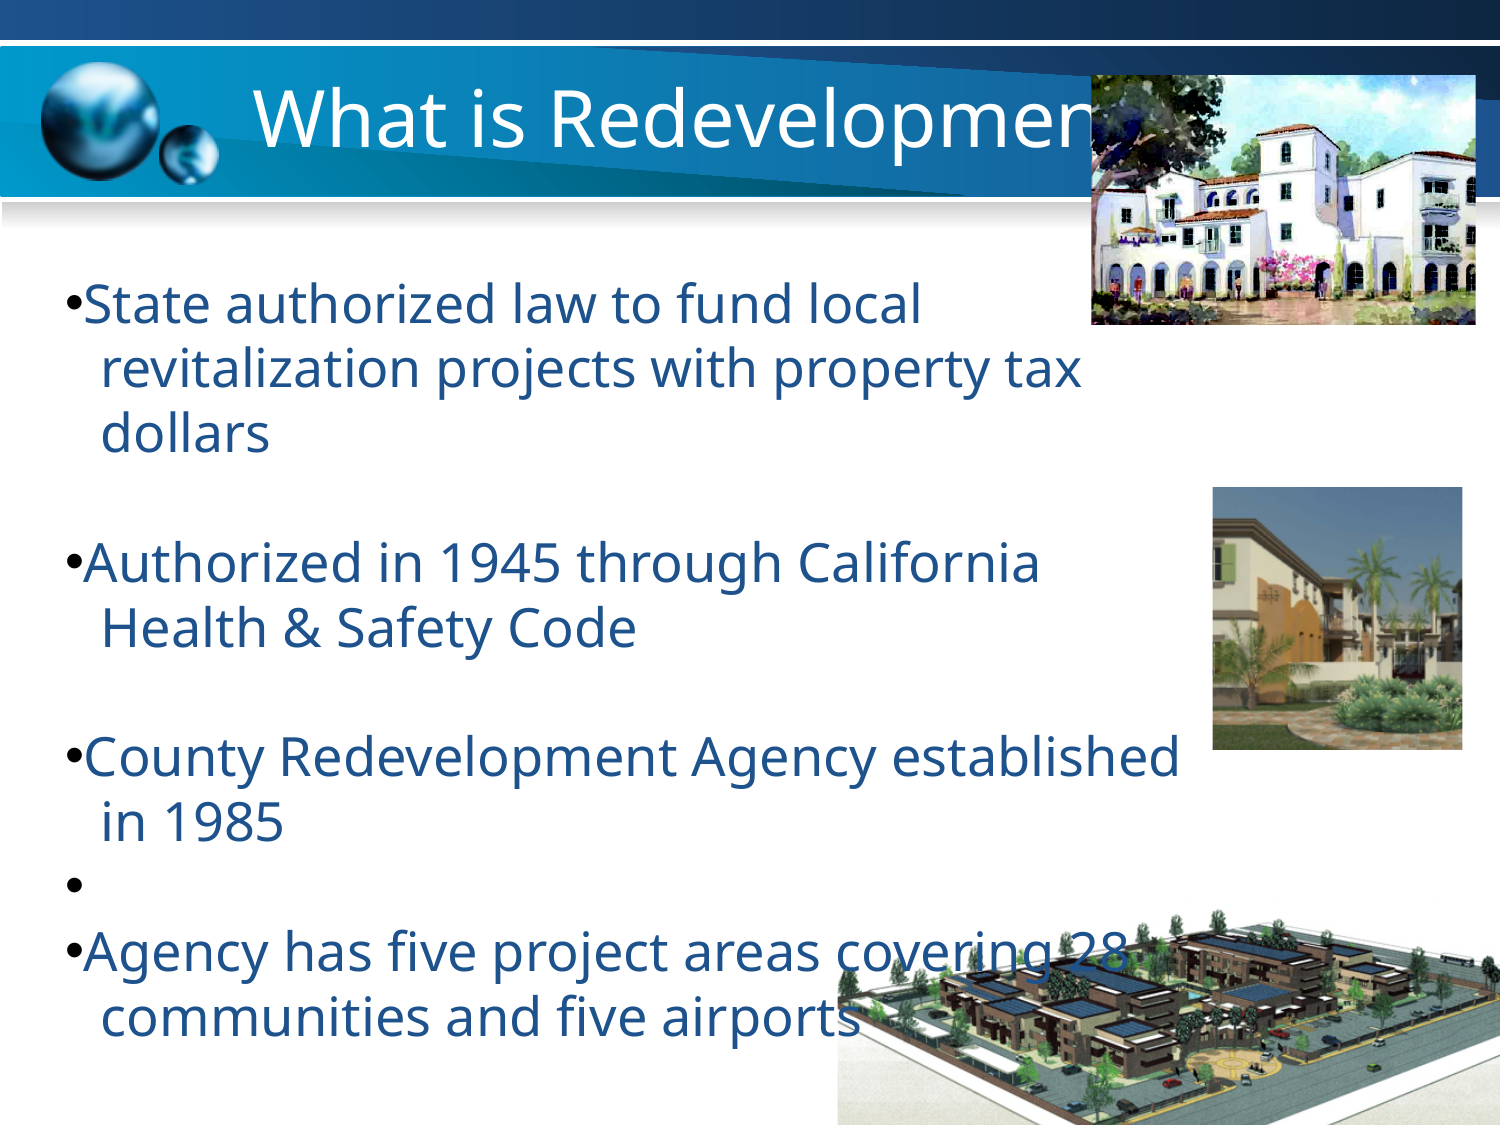

# What is Redevelopment
State authorized law to fund local revitalization projects with property tax dollars
Authorized in 1945 through California Health & Safety Code
County Redevelopment Agency established in 1985
Agency has five project areas covering 28 communities and five airports